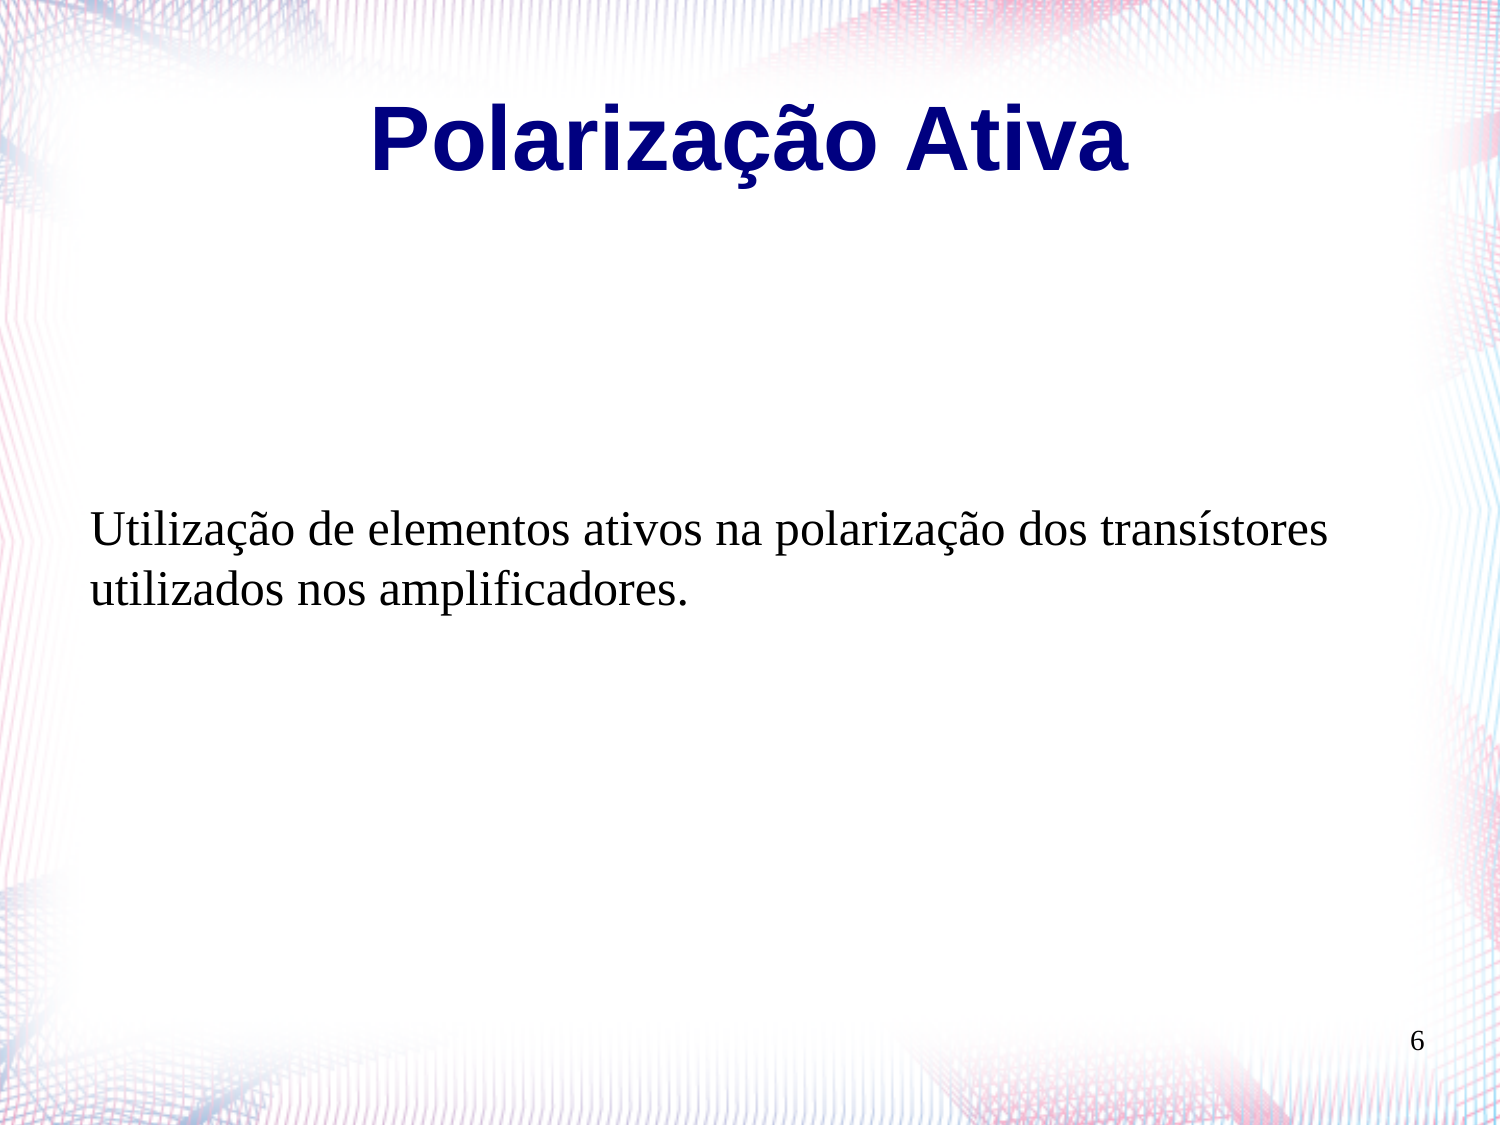

# Polarização Ativa
Utilização de elementos ativos na polarização dos transístores utilizados nos amplificadores.
6